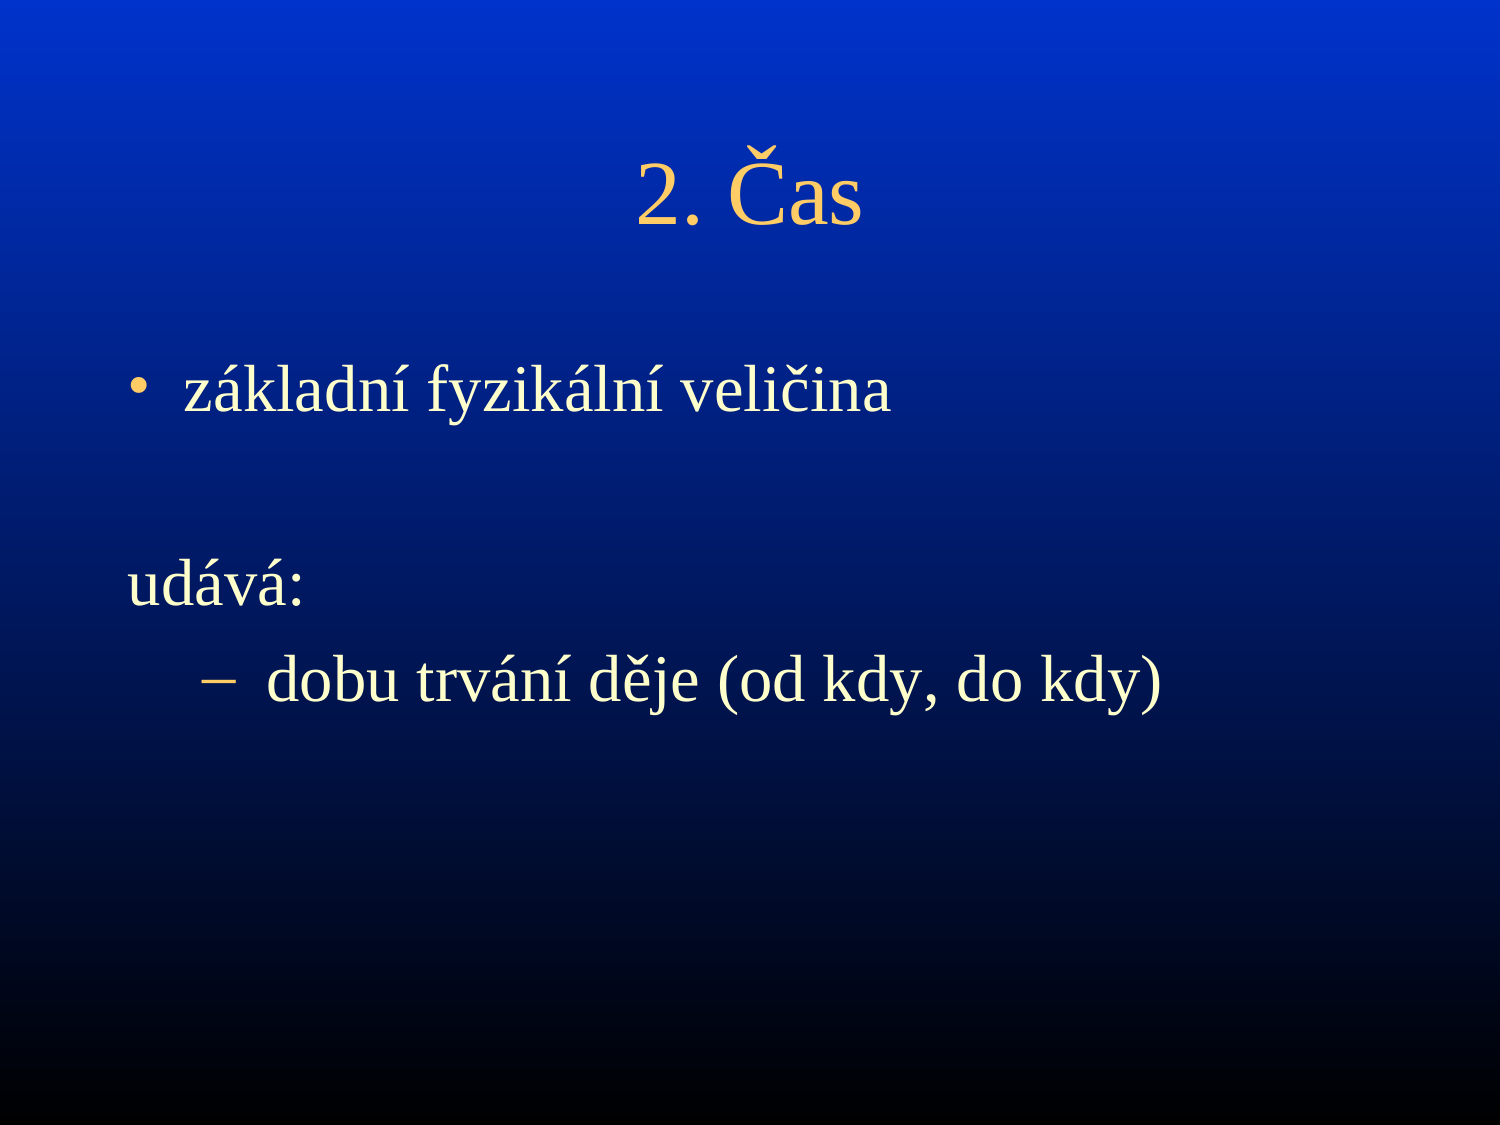

# 2. Čas
základní fyzikální veličina
udává:
 dobu trvání děje (od kdy, do kdy)
11